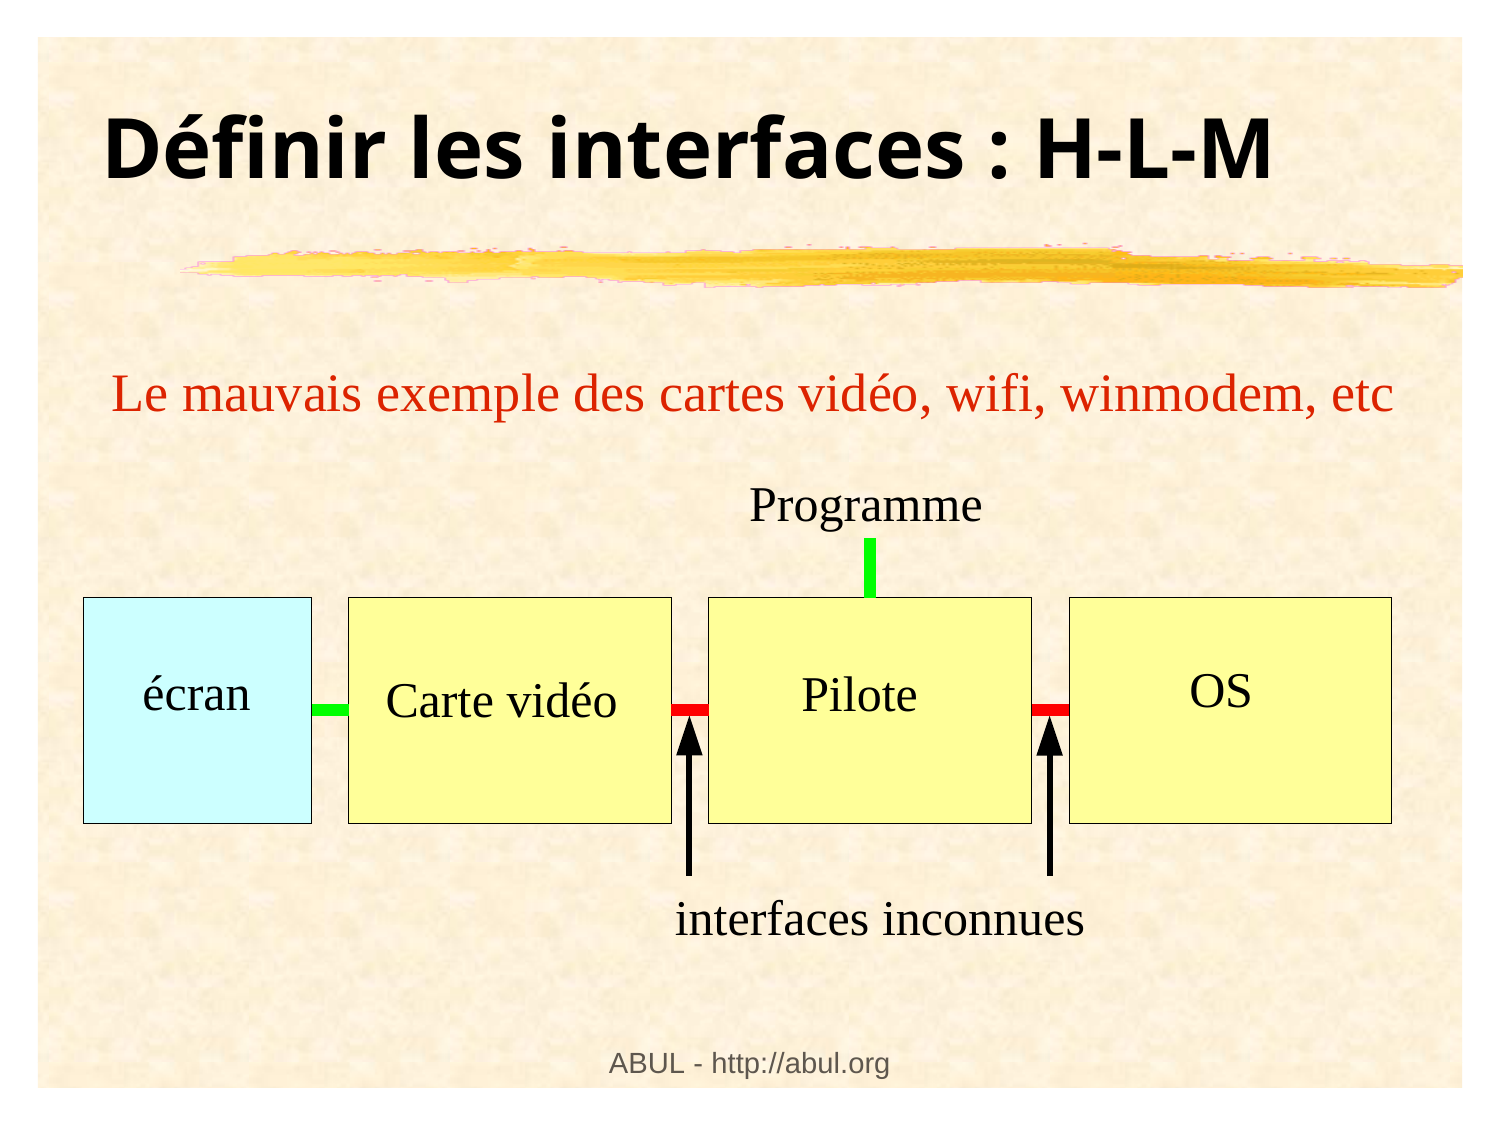

# Définir les interfaces : H-L-M
Le mauvais exemple des cartes vidéo, wifi, winmodem, etc
Programme
OS
écran
Pilote
Carte vidéo
interfaces inconnues